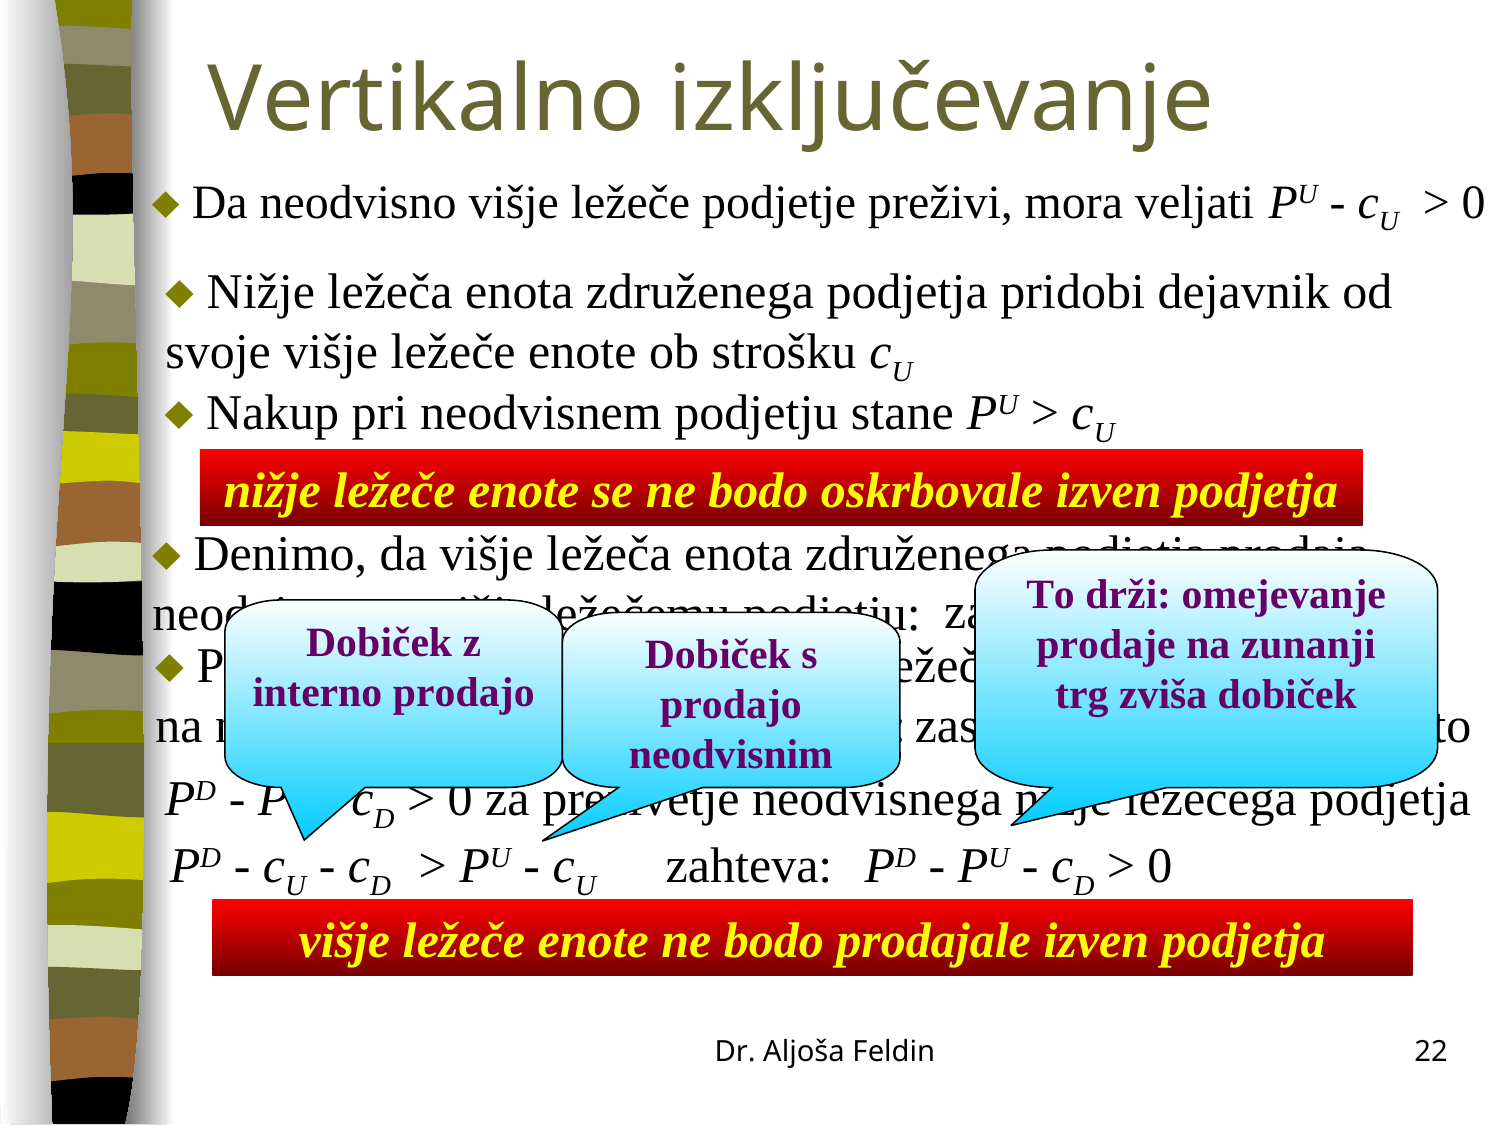

# Vertikalno izključevanje
 Da neodvisno višje ležeče podjetje preživi, mora veljati PU - cU > 0
 Nižje ležeča enota združenega podjetja pridobi dejavnik od svoje višje ležeče enote ob strošku cU
 Nakup pri neodvisnem podjetju stane PU > cU
nižje ležeče enote se ne bodo oskrbovale izven podjetja
 Denimo, da višje ležeča enota združenega podjetja prodaja neodvisnemu nižje ležečemu podjetju:
To drži: omejevanje prodaje na zunanji trg zviša dobiček
zasluži PU - cU na enoto
Dobiček z interno prodajo
Dobiček s prodajo neodvisnim
 Preusmeri eno enoto k svoji nižje ležeči enoti: končna cena na nižje ležečem trgu se ne spremeni:
zasluži PD - cU - cD na enoto
PD - PU - cD > 0 za preživetje neodvisnega nižje ležečega podjetja
PD - cU - cD
> PU - cU
zahteva:
PD - PU - cD > 0
višje ležeče enote ne bodo prodajale izven podjetja
Dr. Aljoša Feldin